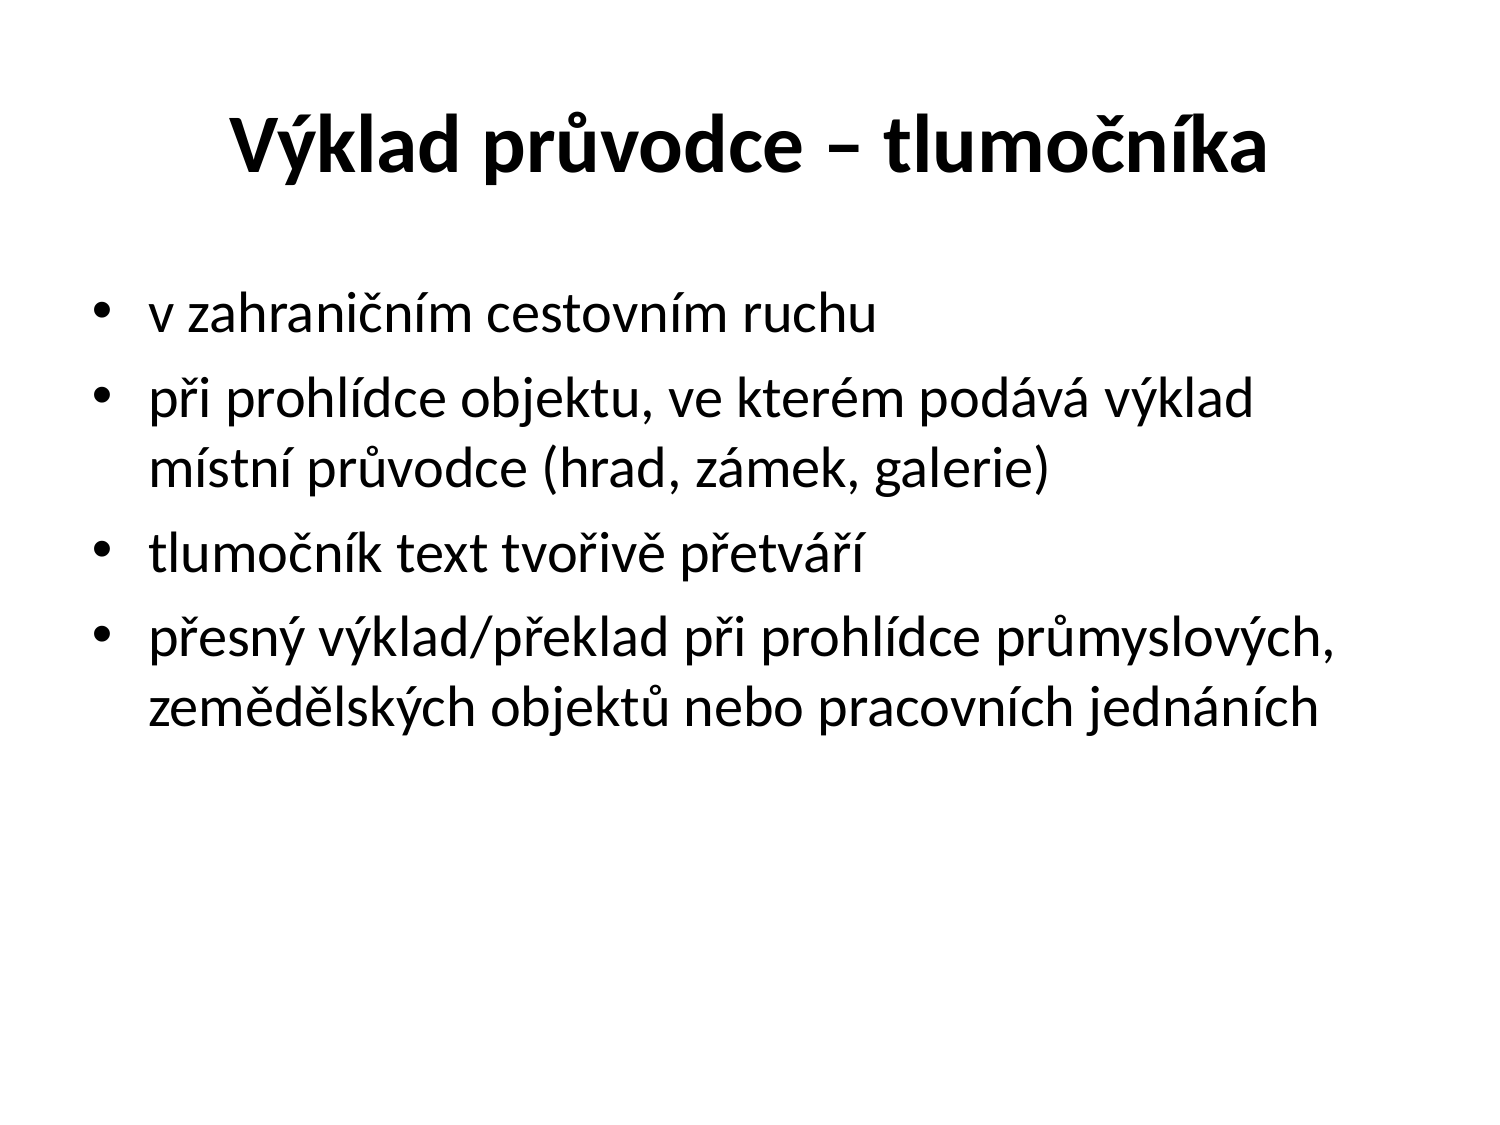

# Výklad průvodce – tlumočníka
v zahraničním cestovním ruchu
při prohlídce objektu, ve kterém podává výklad místní průvodce (hrad, zámek, galerie)
tlumočník text tvořivě přetváří
přesný výklad/překlad při prohlídce průmyslových, zemědělských objektů nebo pracovních jednáních